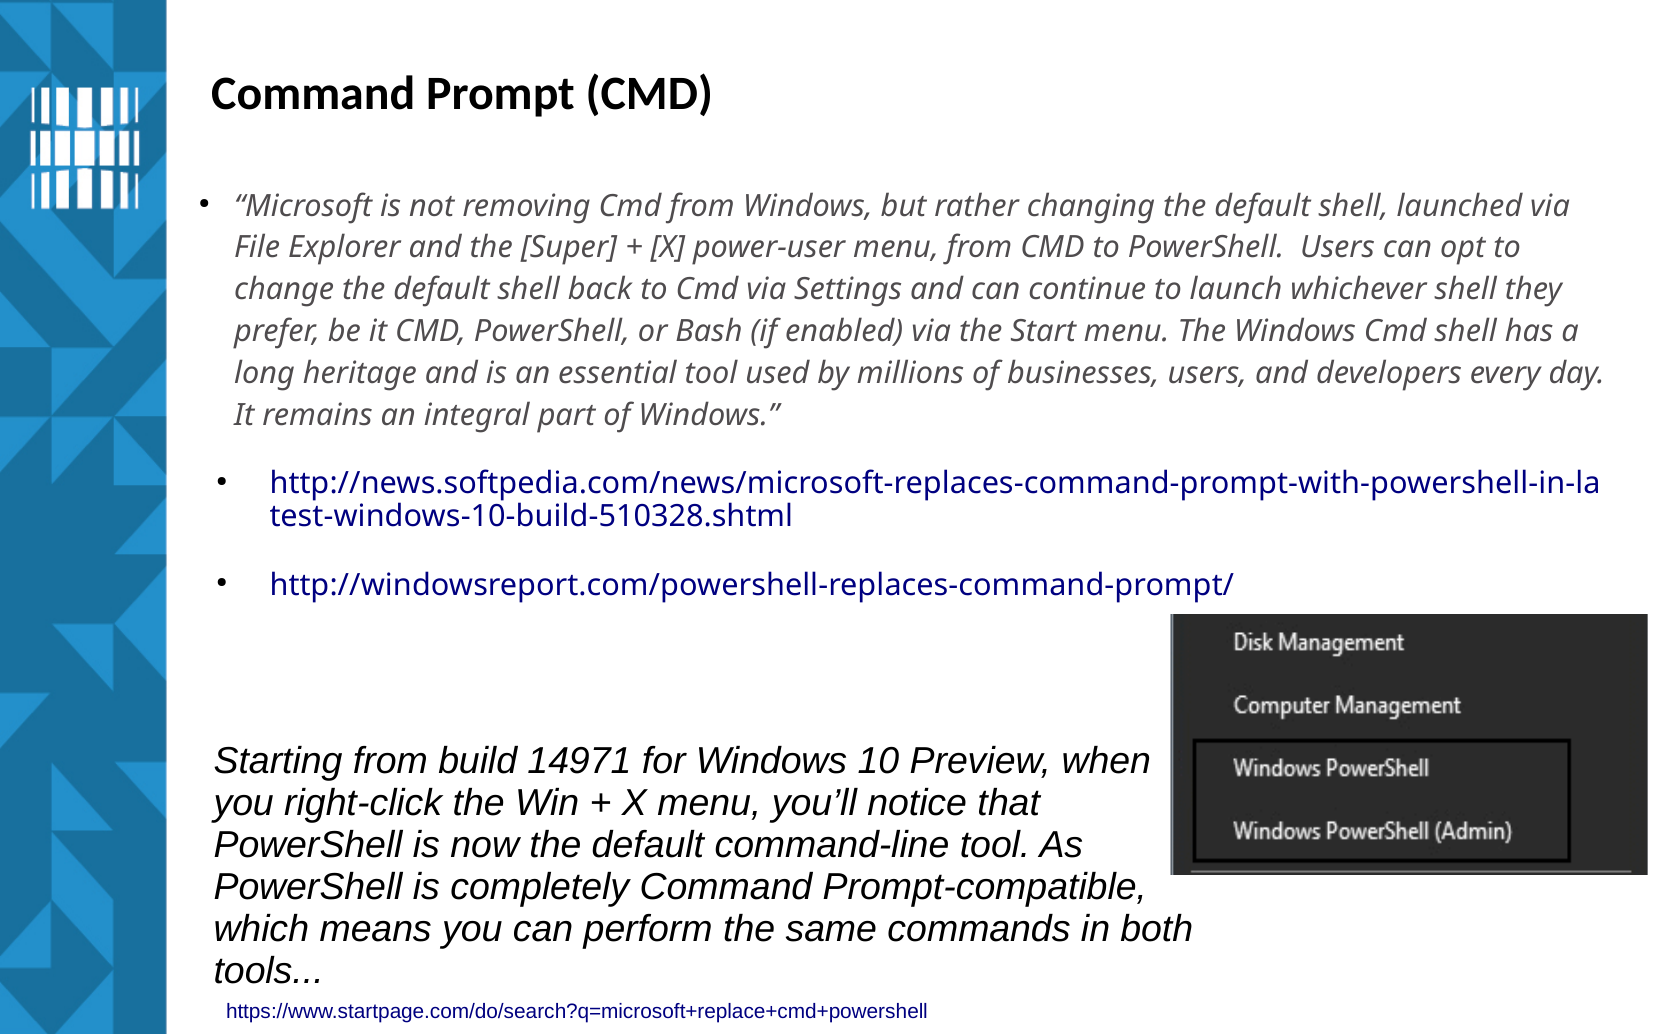

# Command Prompt (CMD)
“Microsoft is not removing Cmd from Windows, but rather changing the default shell, launched via File Explorer and the [Super] + [X] power-user menu, from CMD to PowerShell. Users can opt to change the default shell back to Cmd via Settings and can continue to launch whichever shell they prefer, be it CMD, PowerShell, or Bash (if enabled) via the Start menu. The Windows Cmd shell has a long heritage and is an essential tool used by millions of businesses, users, and developers every day. It remains an integral part of Windows.”
http://news.softpedia.com/news/microsoft-replaces-command-prompt-with-powershell-in-latest-windows-10-build-510328.shtml
http://windowsreport.com/powershell-replaces-command-prompt/
Starting from build 14971 for Windows 10 Preview, when you right-click the Win + X menu, you’ll notice that PowerShell is now the default command-line tool. As PowerShell is completely Command Prompt-compatible, which means you can perform the same commands in both tools...
https://www.startpage.com/do/search?q=microsoft+replace+cmd+powershell